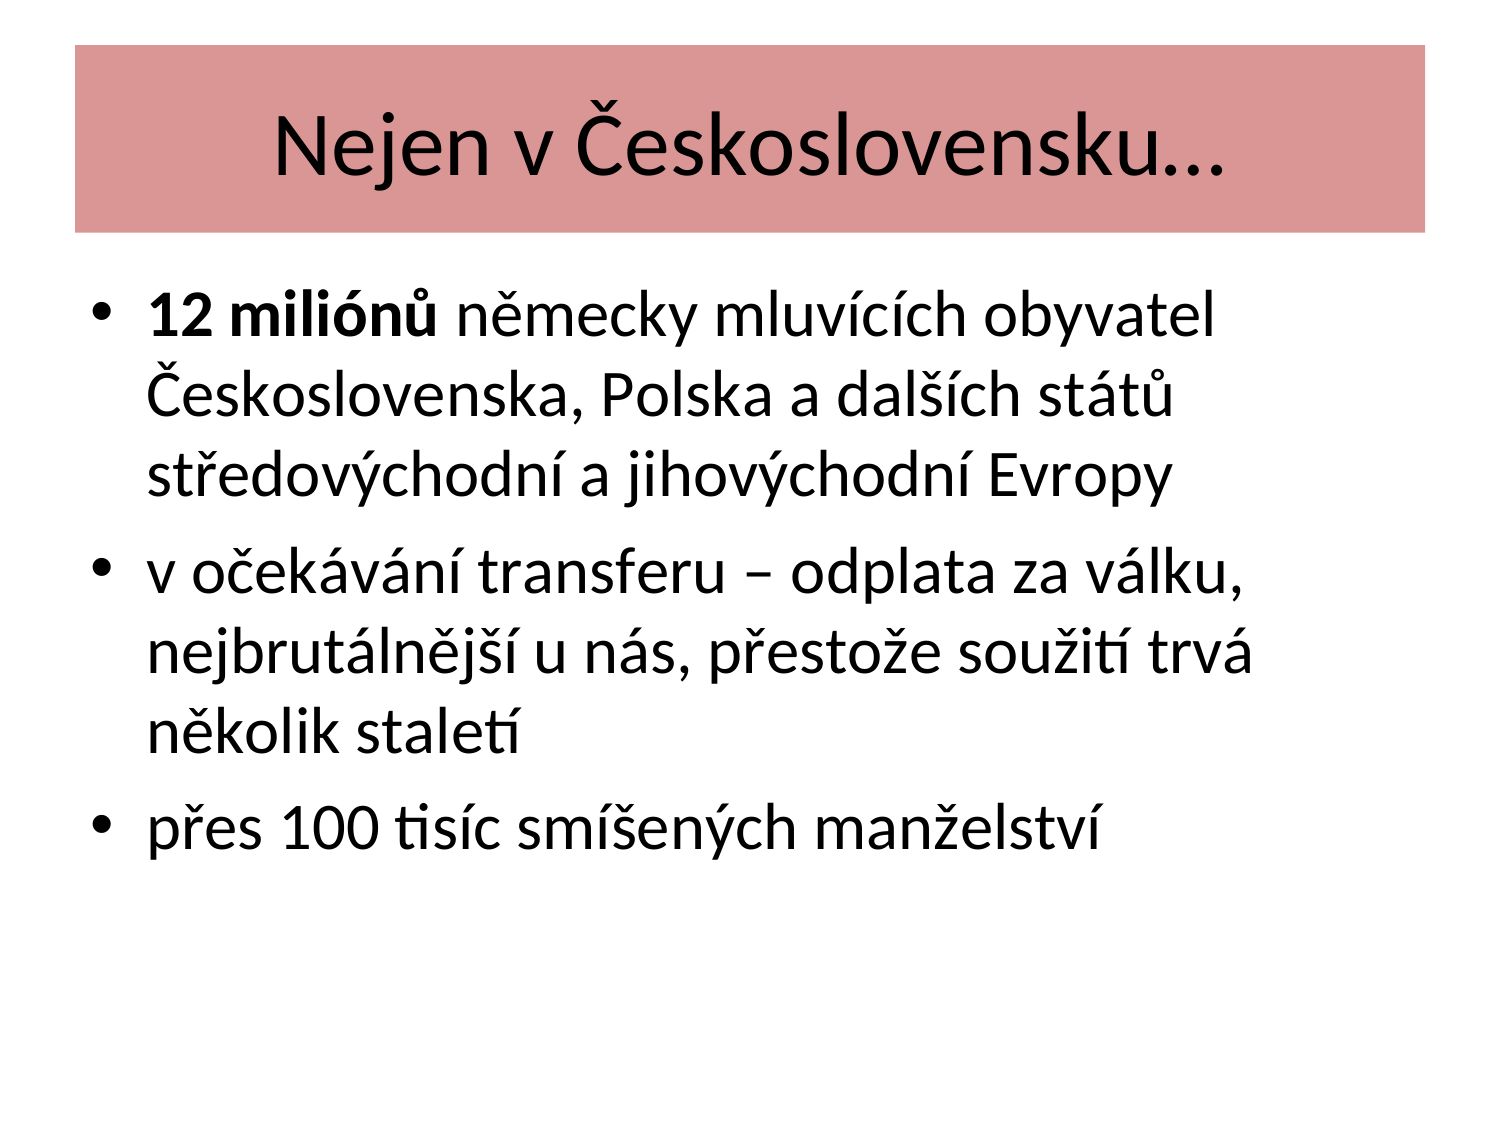

# Nejen v Československu…
12 miliónů německy mluvících obyvatel Československa, Polska a dalších států středovýchodní a jihovýchodní Evropy
v očekávání transferu – odplata za válku, nejbrutálnější u nás, přestože soužití trvá několik staletí
přes 100 tisíc smíšených manželství